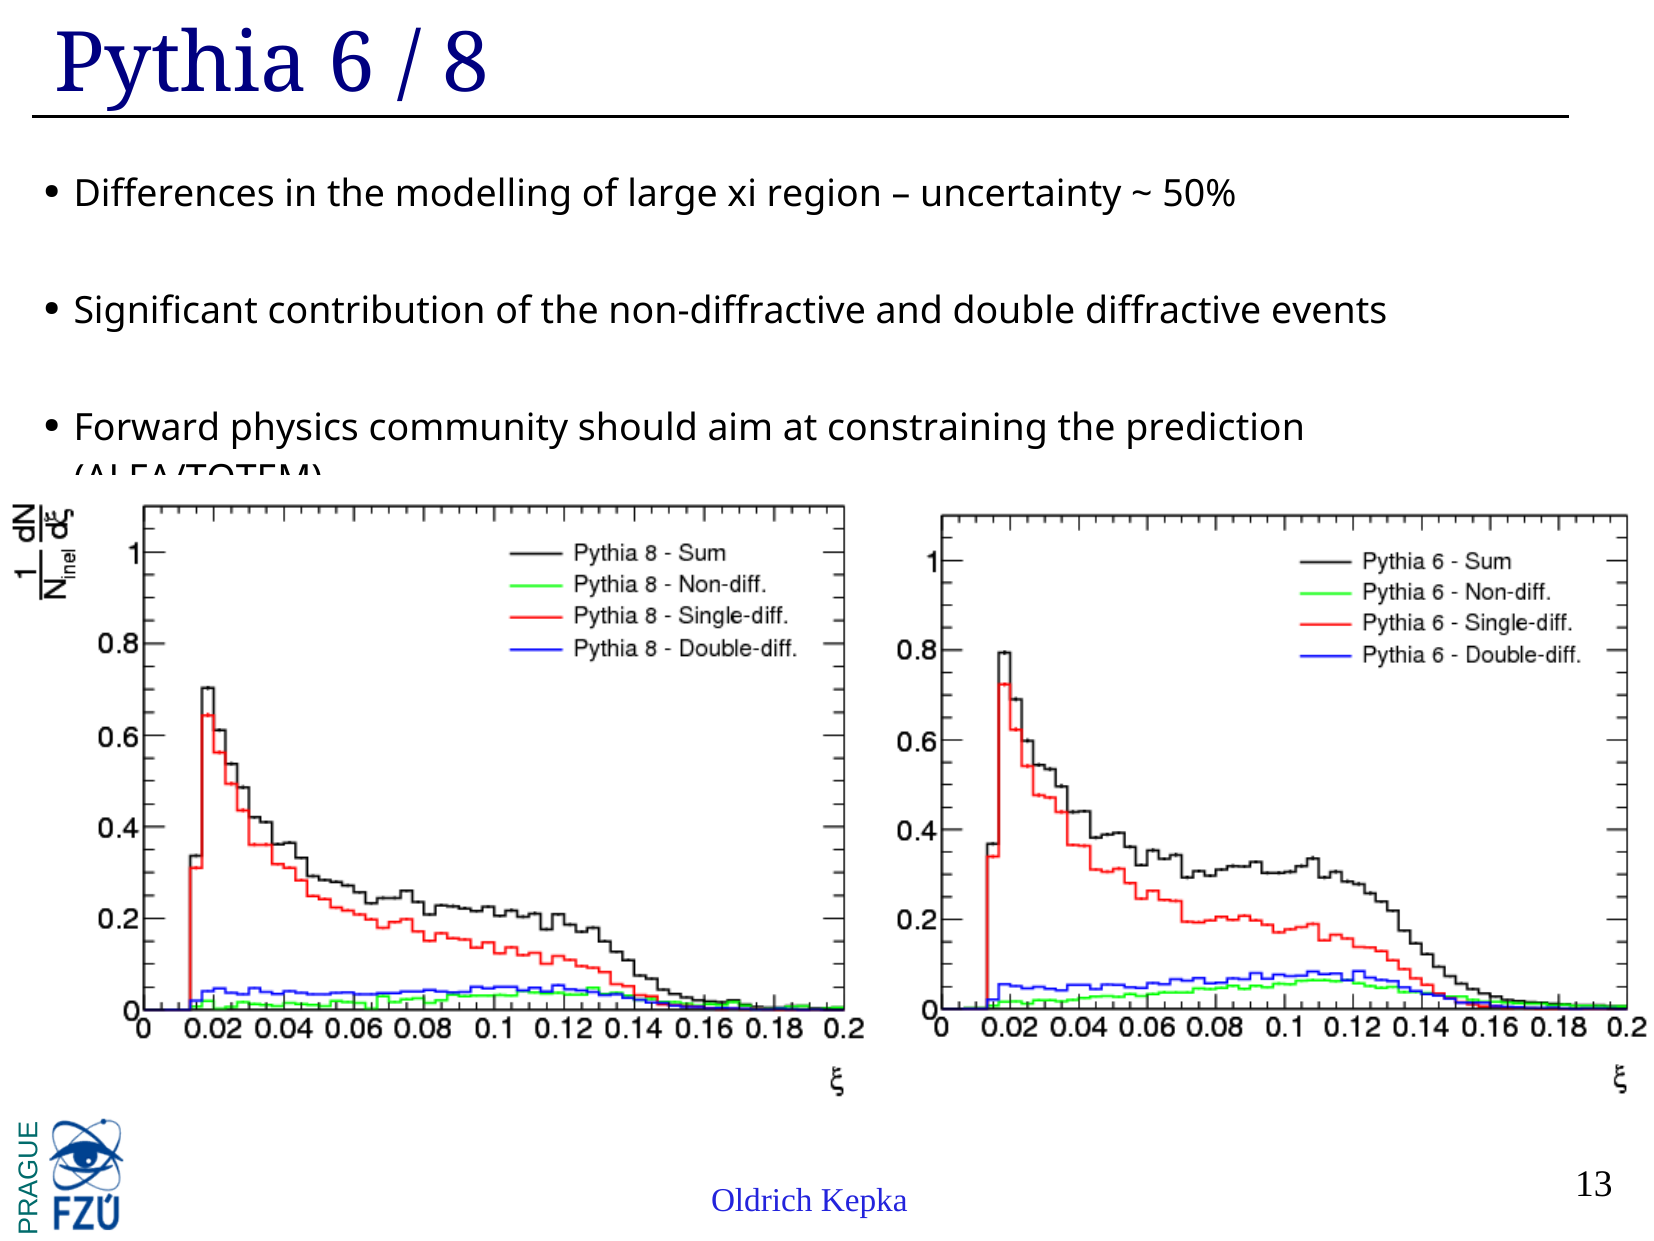

# Pythia 6 / 8
Differences in the modelling of large xi region – uncertainty ~ 50%
Significant contribution of the non-diffractive and double diffractive events
Forward physics community should aim at constraining the prediction (ALFA/TOTEM)
13